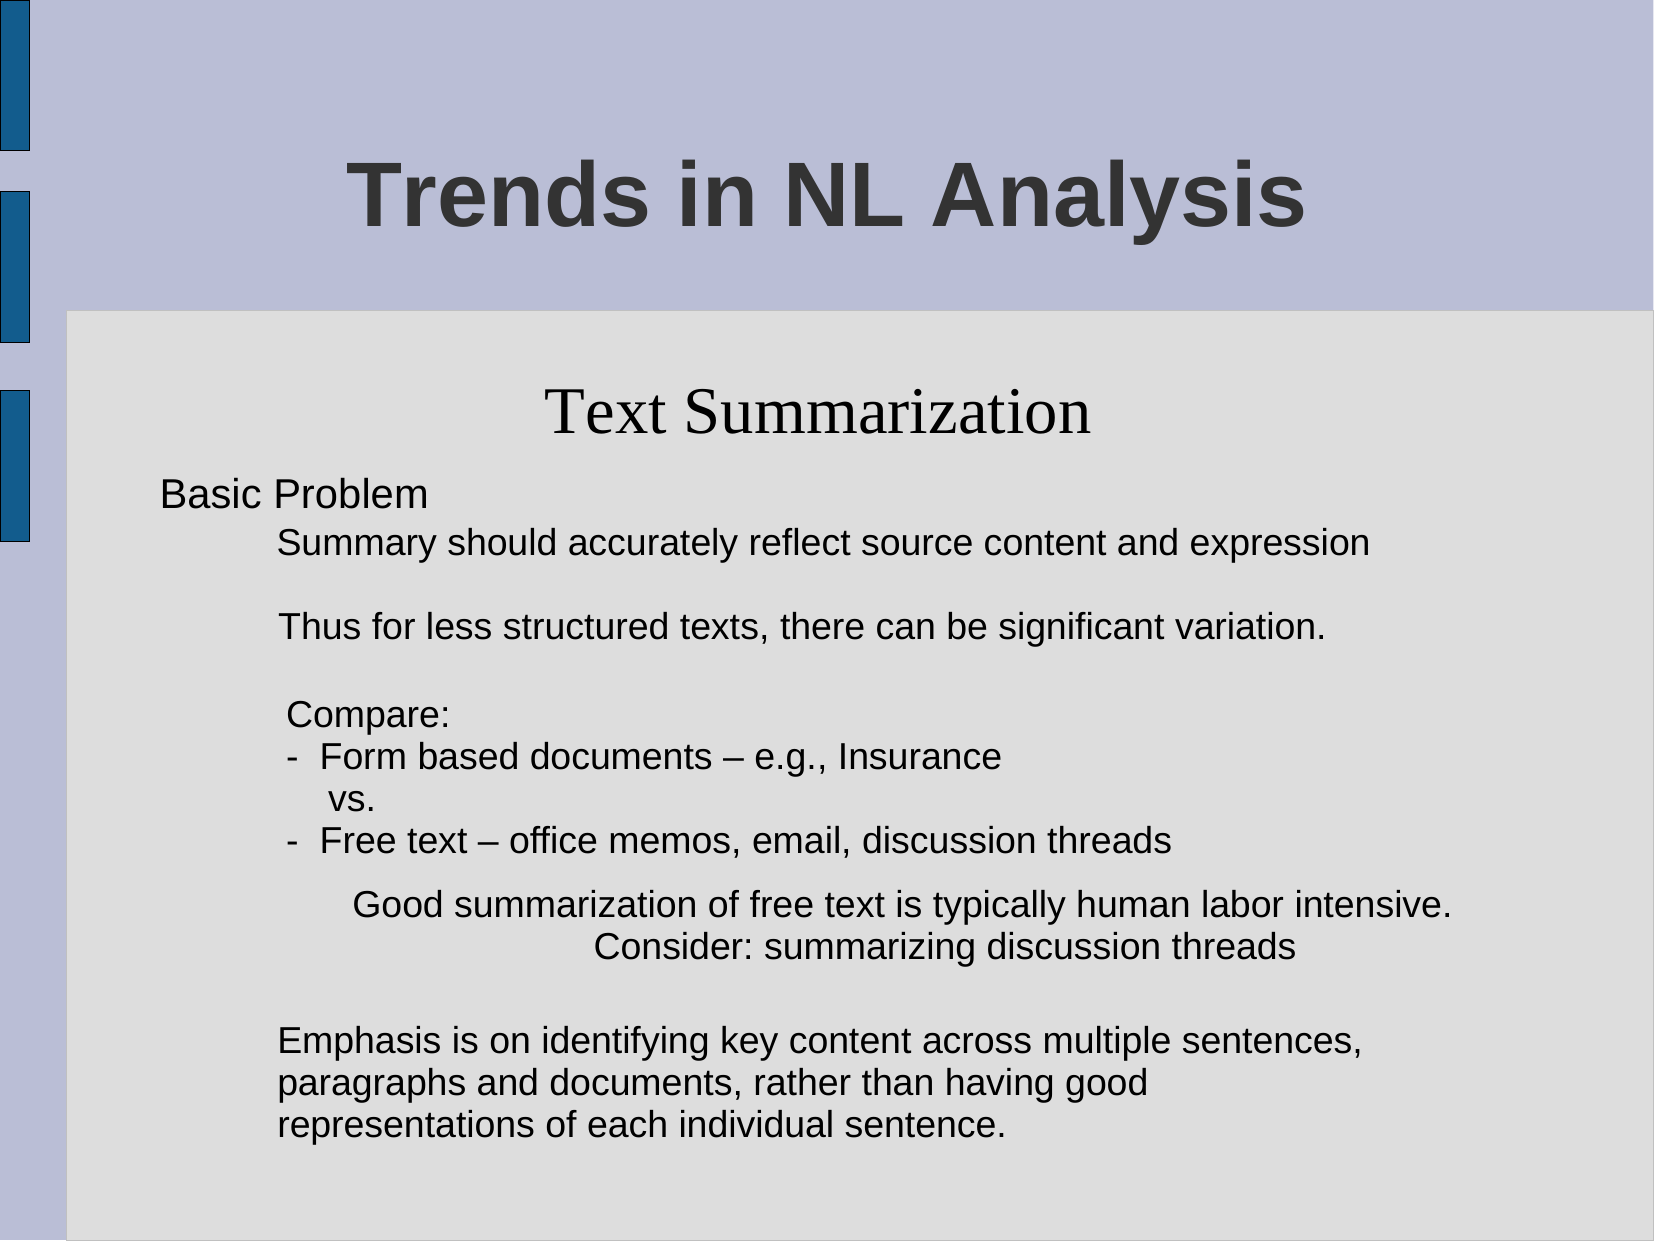

# Trends in NL Analysis
Text Summarization
 Summary should accurately reflect source content and expression
Thus for less structured texts, there can be significant variation.
Basic Problem
Compare:
- Form based documents – e.g., Insurance
 vs.
- Free text – office memos, email, discussion threads
Good summarization of free text is typically human labor intensive.
 Consider: summarizing discussion threads
Emphasis is on identifying key content across multiple sentences, paragraphs and documents, rather than having good representations of each individual sentence.